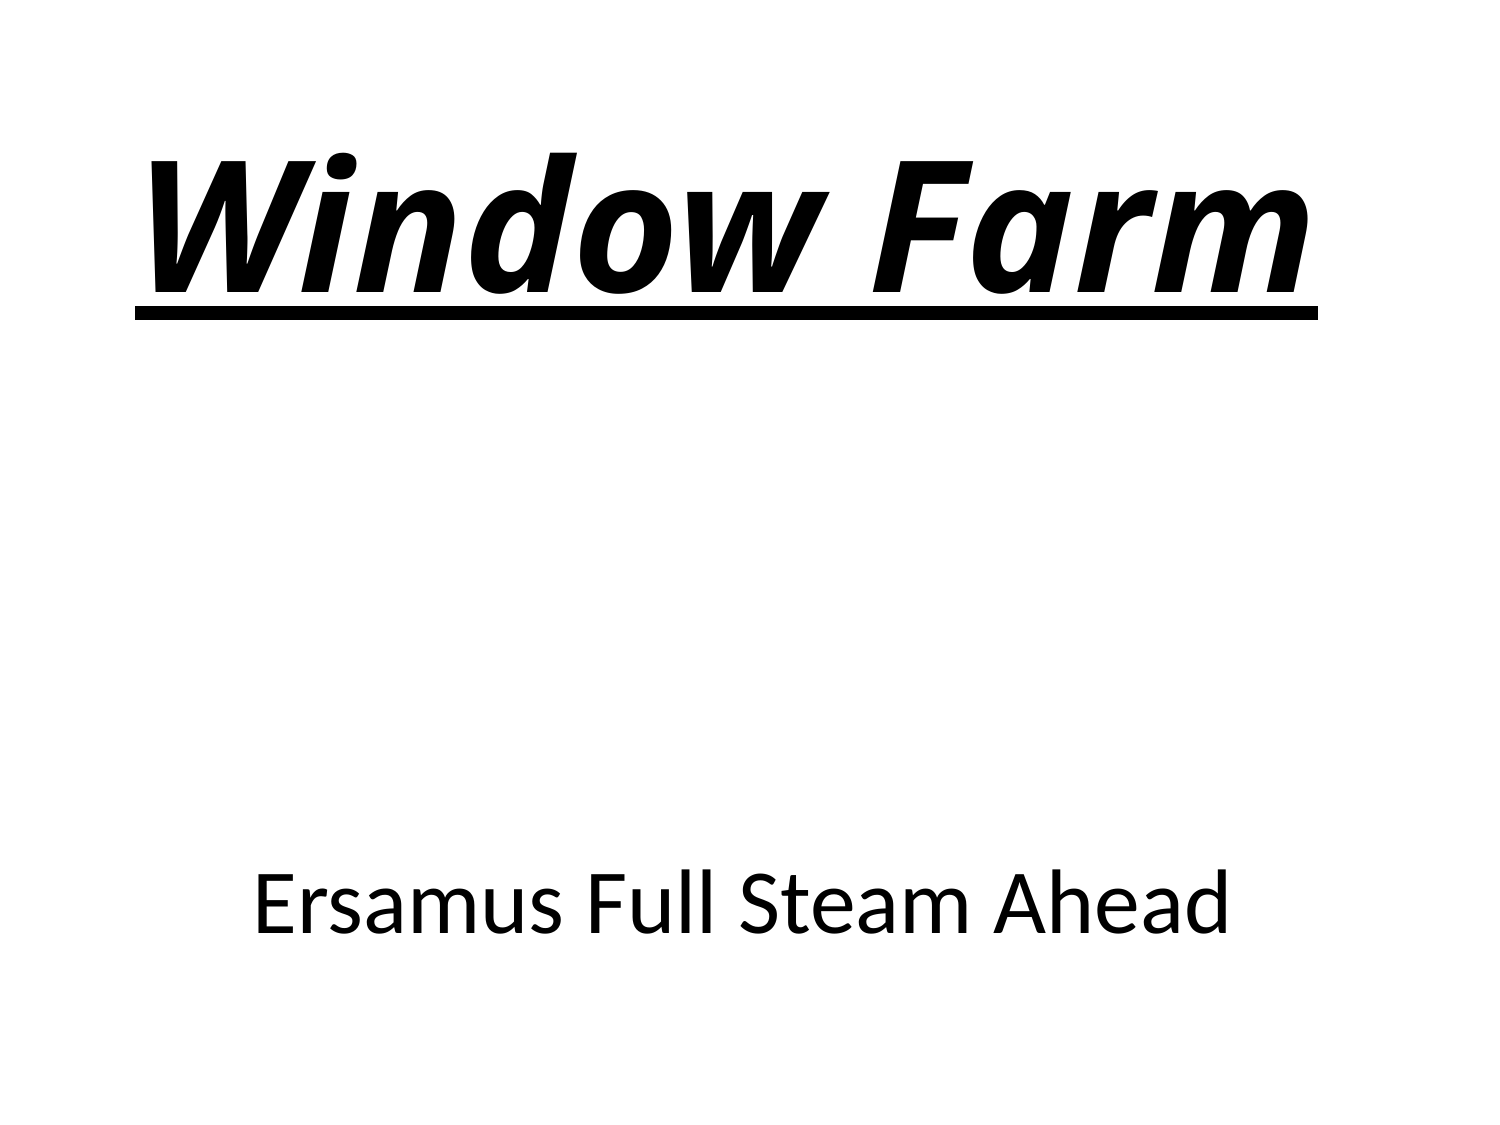

# Window Farm
Ersamus Full Steam Ahead